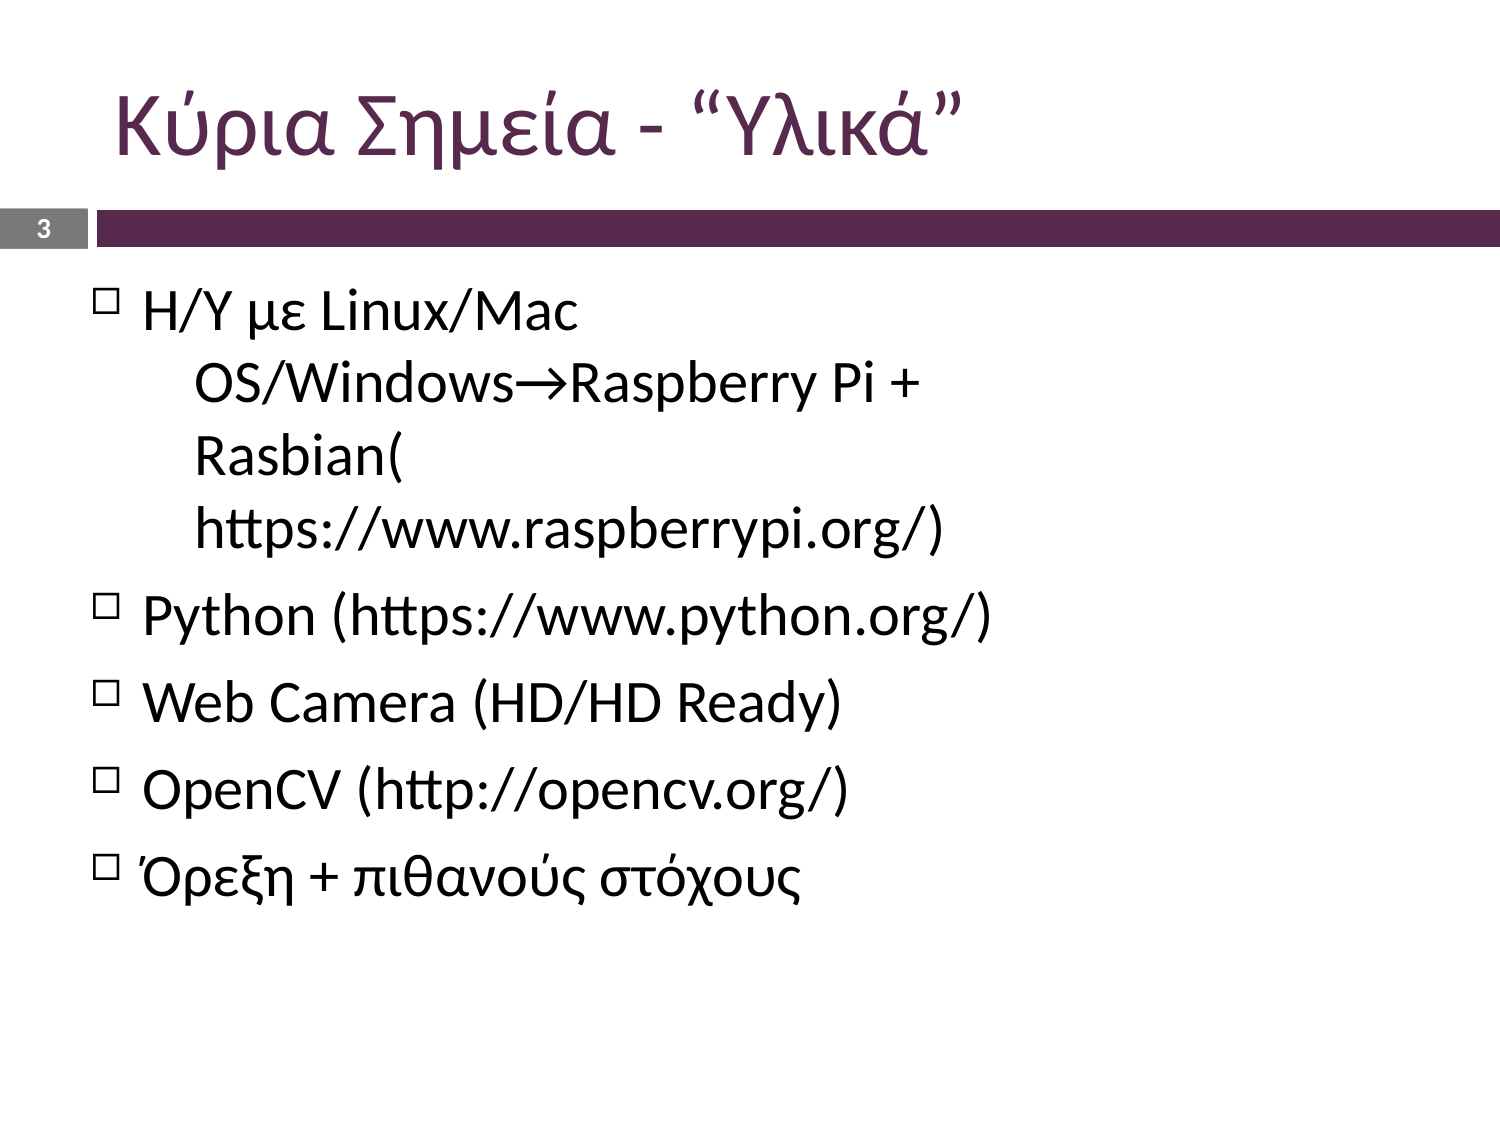

# Κύρια Σημεία - “Υλικά”
Η/Υ με Linux/Mac OS/Windows→Raspberry Pi + Rasbian(https://www.raspberrypi.org/)
Python (https://www.python.org/)
Web Camera (HD/HD Ready)
OpenCV (http://opencv.org/)
Όρεξη + πιθανούς στόχους